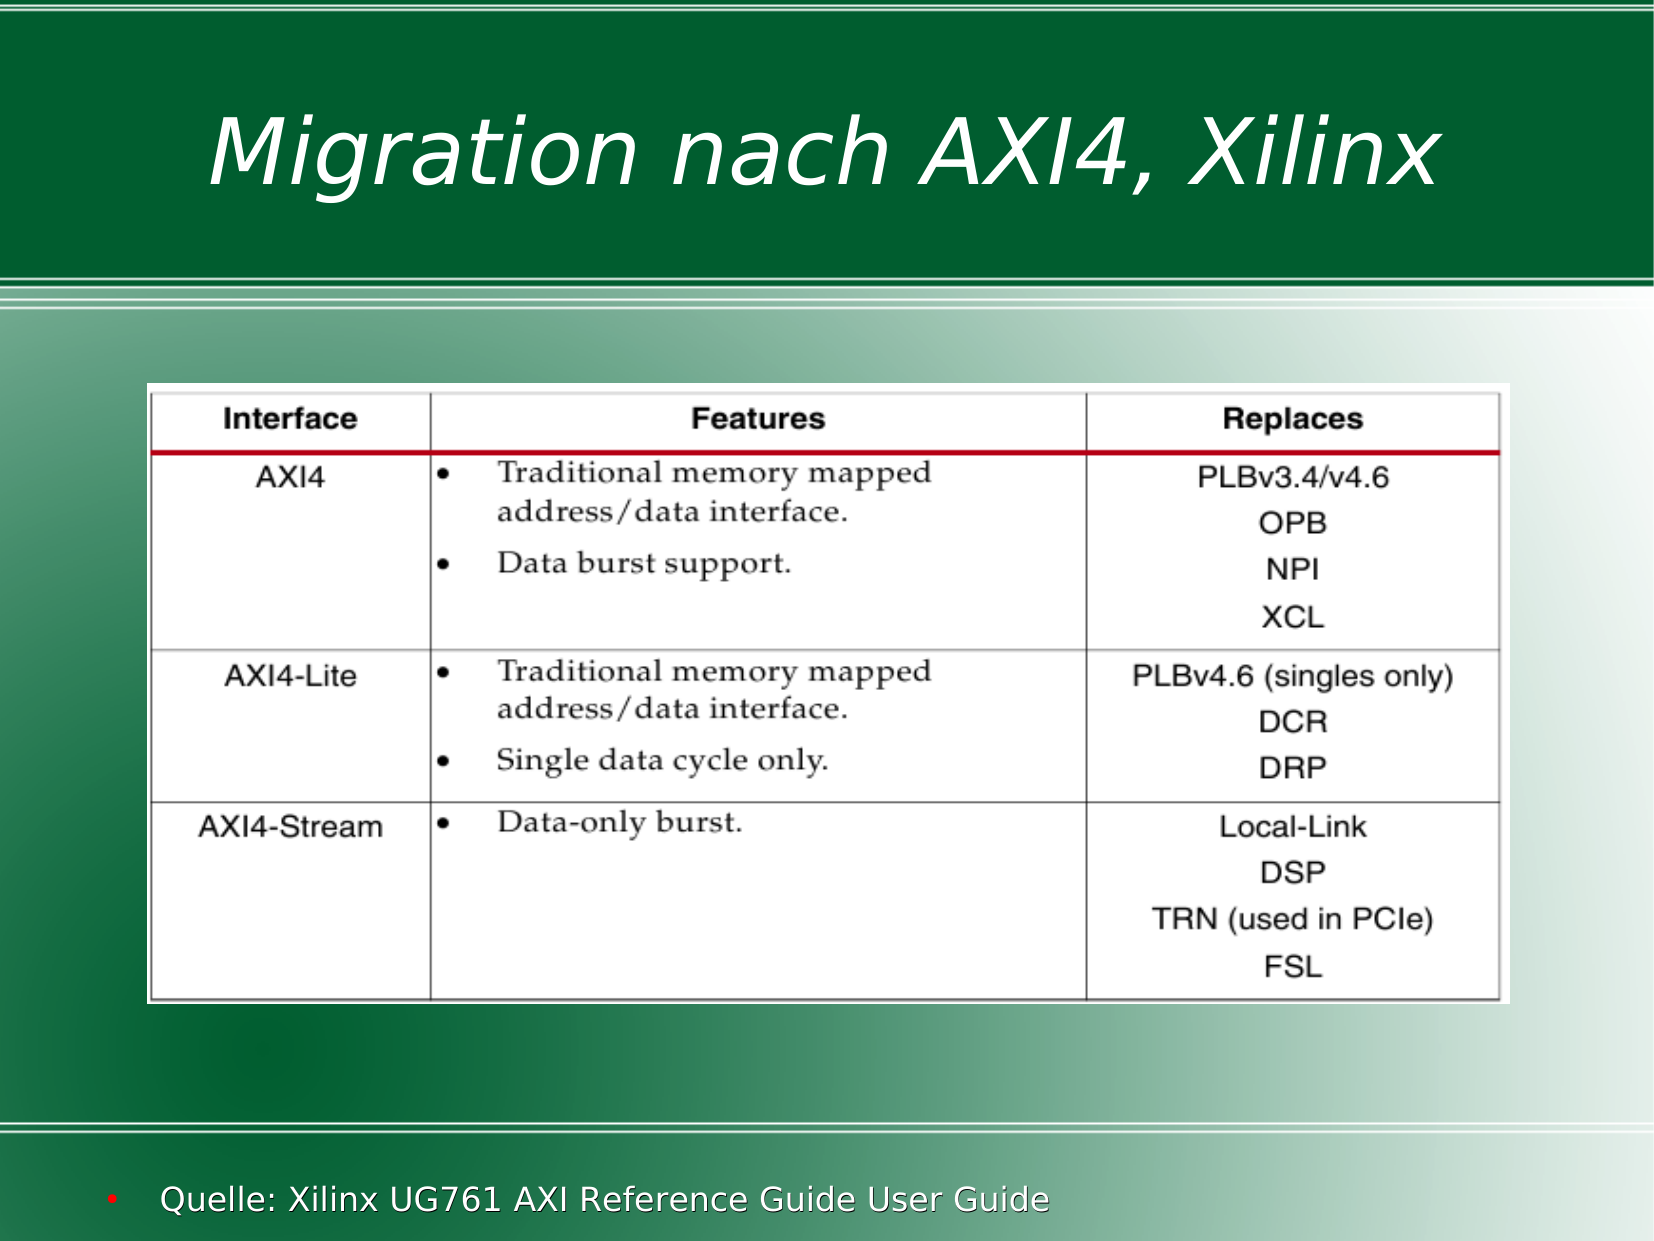

# Migration nach AXI4, Xilinx
Quelle: Xilinx UG761 AXI Reference Guide User Guide